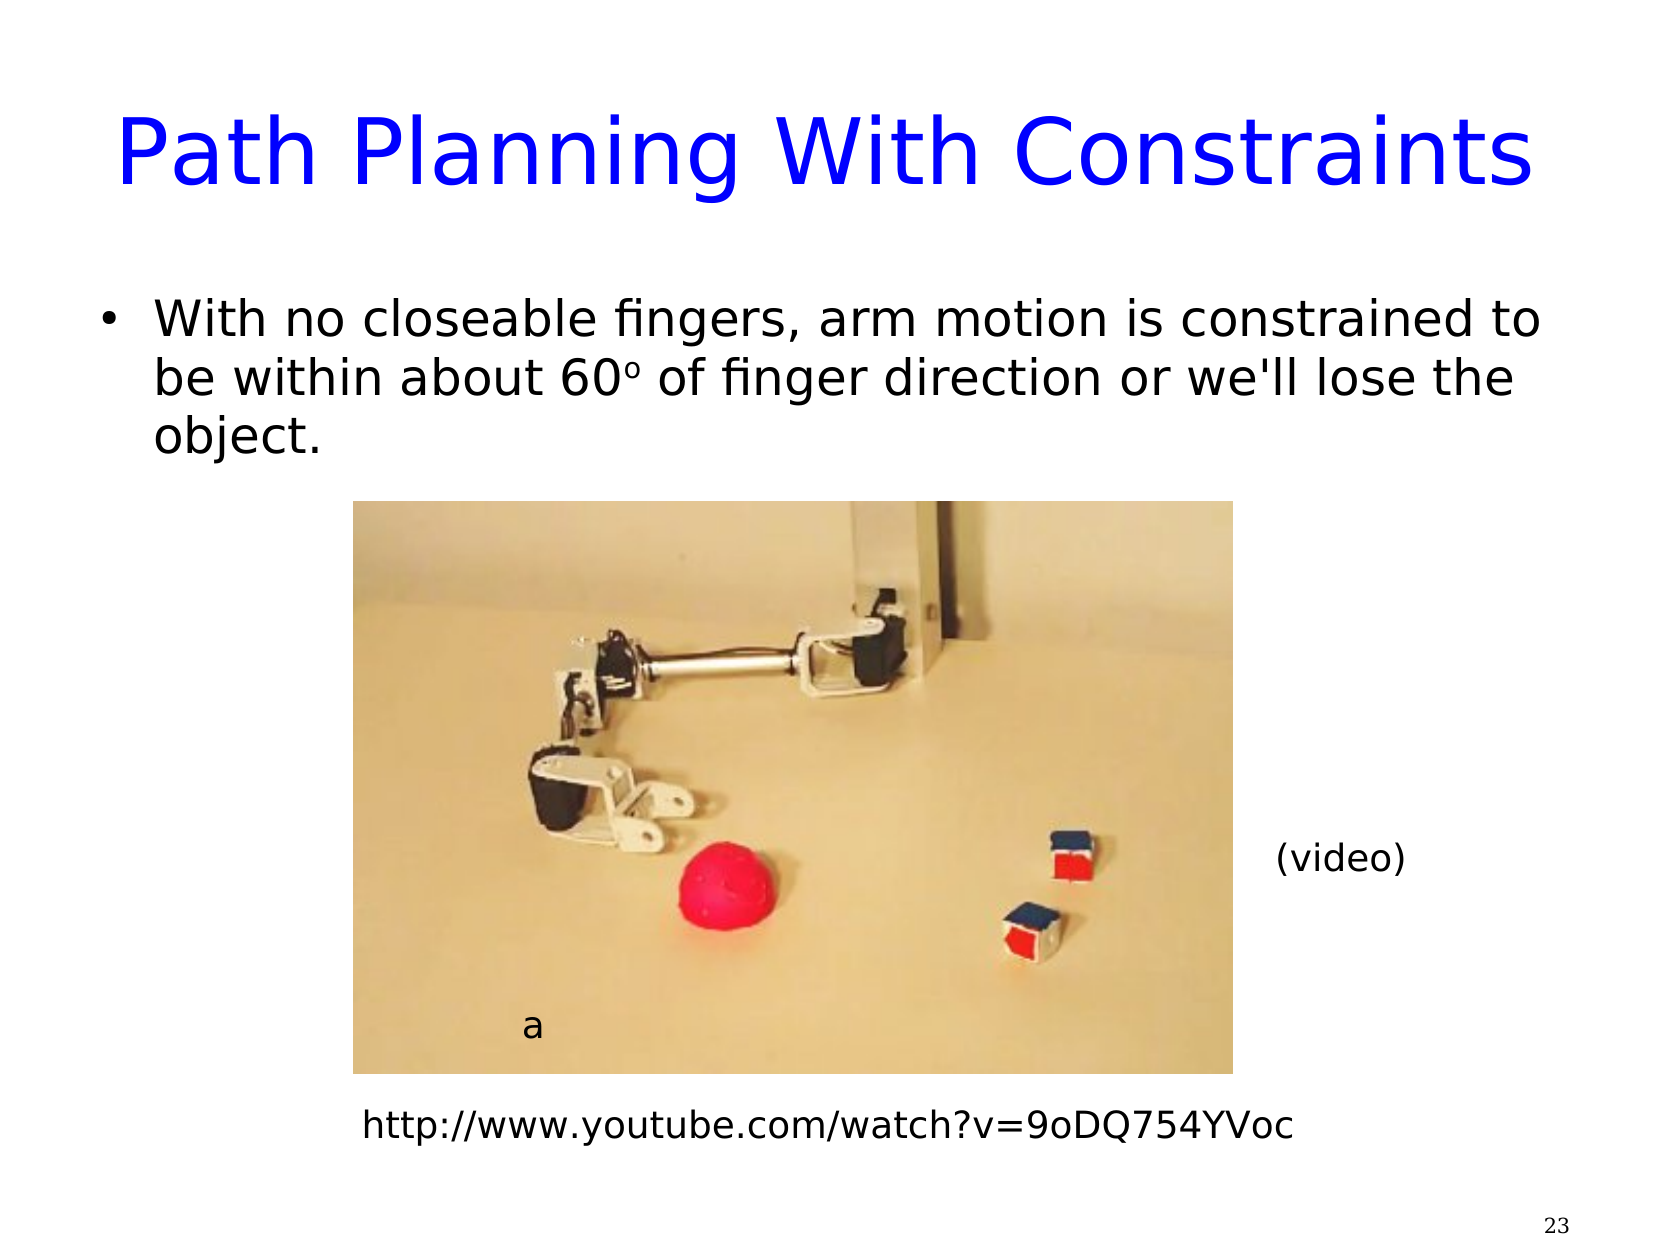

# Path Planning With Constraints
With no closeable fingers, arm motion is constrained to be within about 60o of finger direction or we'll lose the object.
(video)
a
http://www.youtube.com/watch?v=9oDQ754YVoc
23